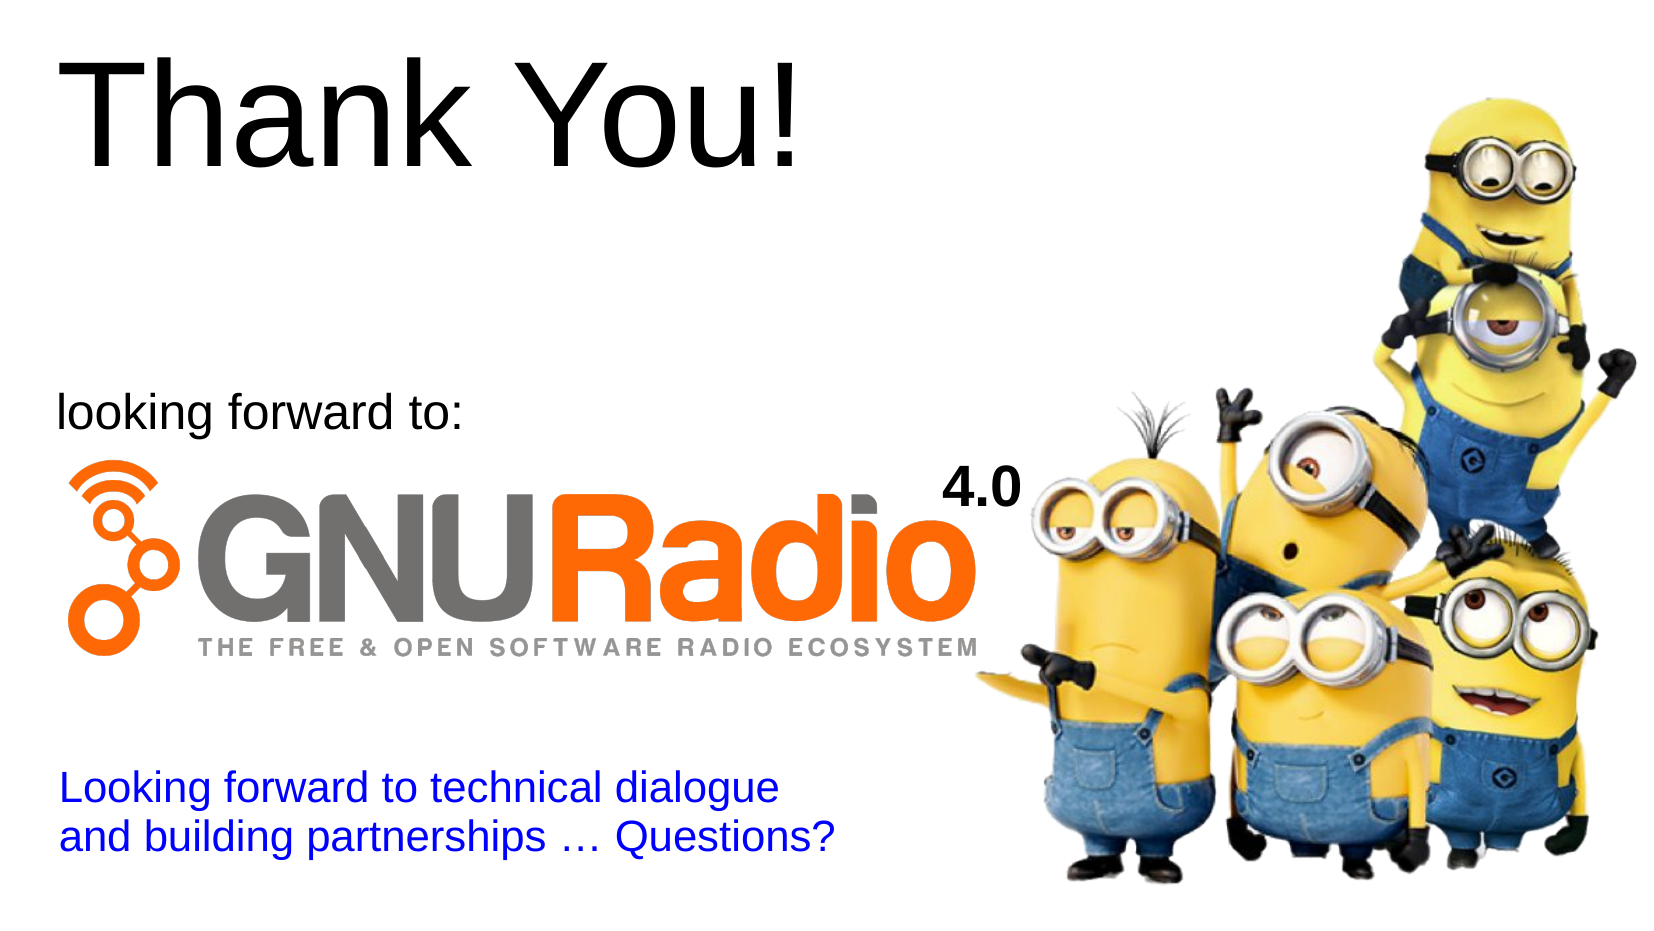

# Thank You!
looking forward to:
4.0
Looking forward to technical dialogue
and building partnerships … Questions?